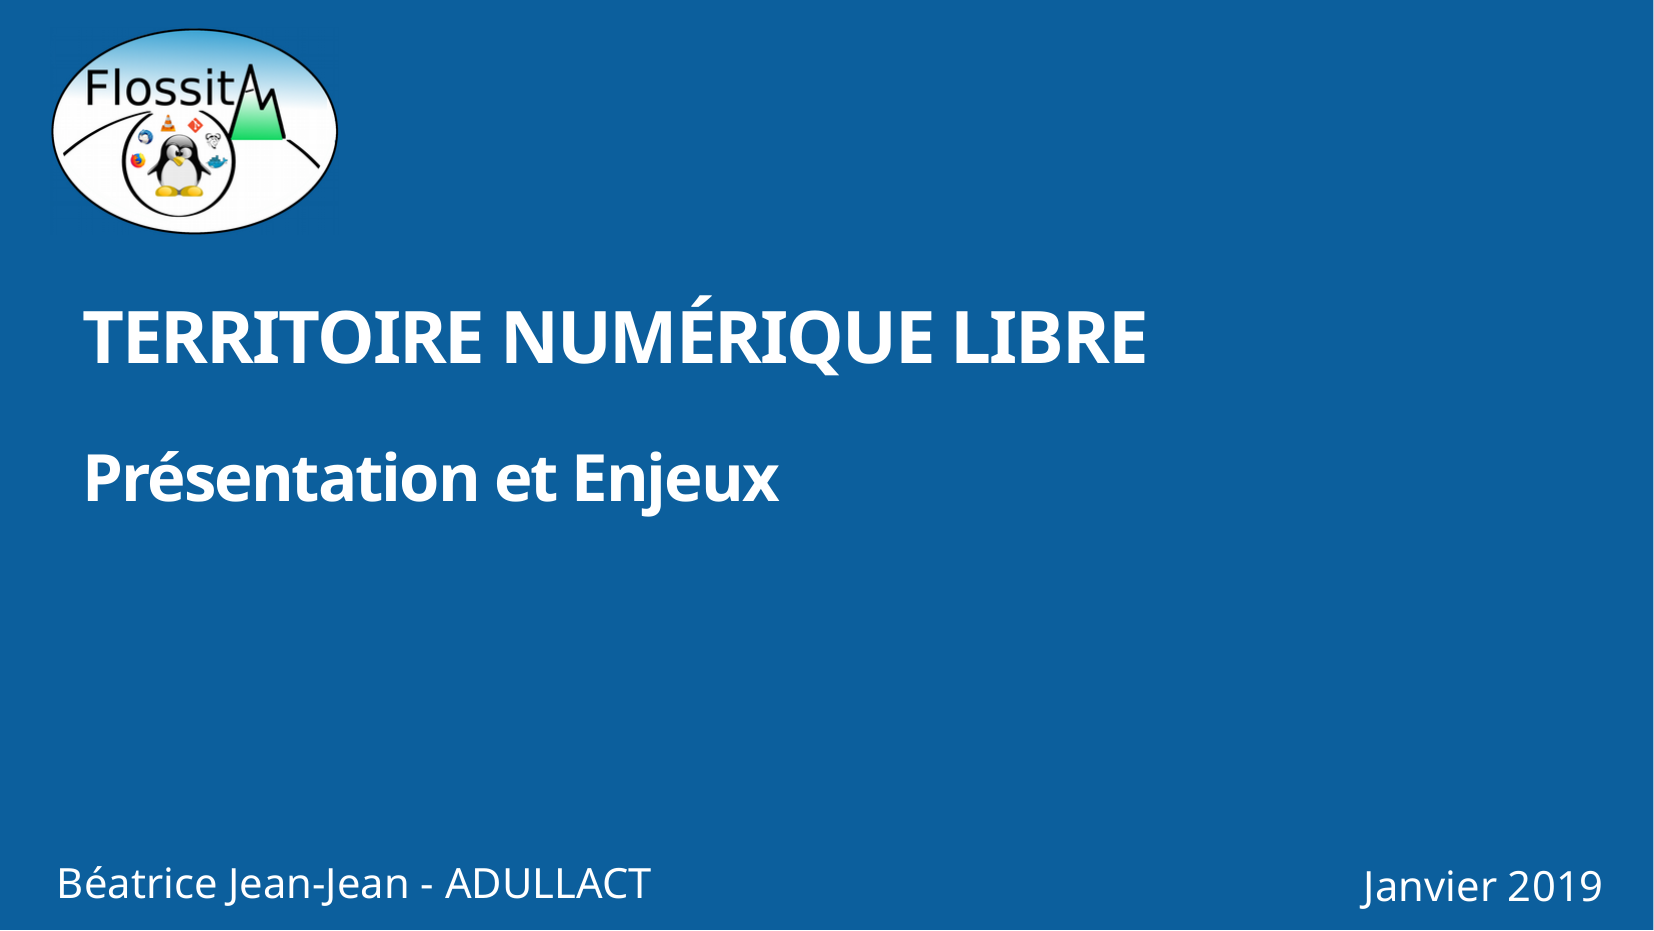

# TERRITOIRE NUMÉRIQUE LIBRE Présentation et Enjeux
Béatrice Jean-Jean - ADULLACT
Janvier 2019